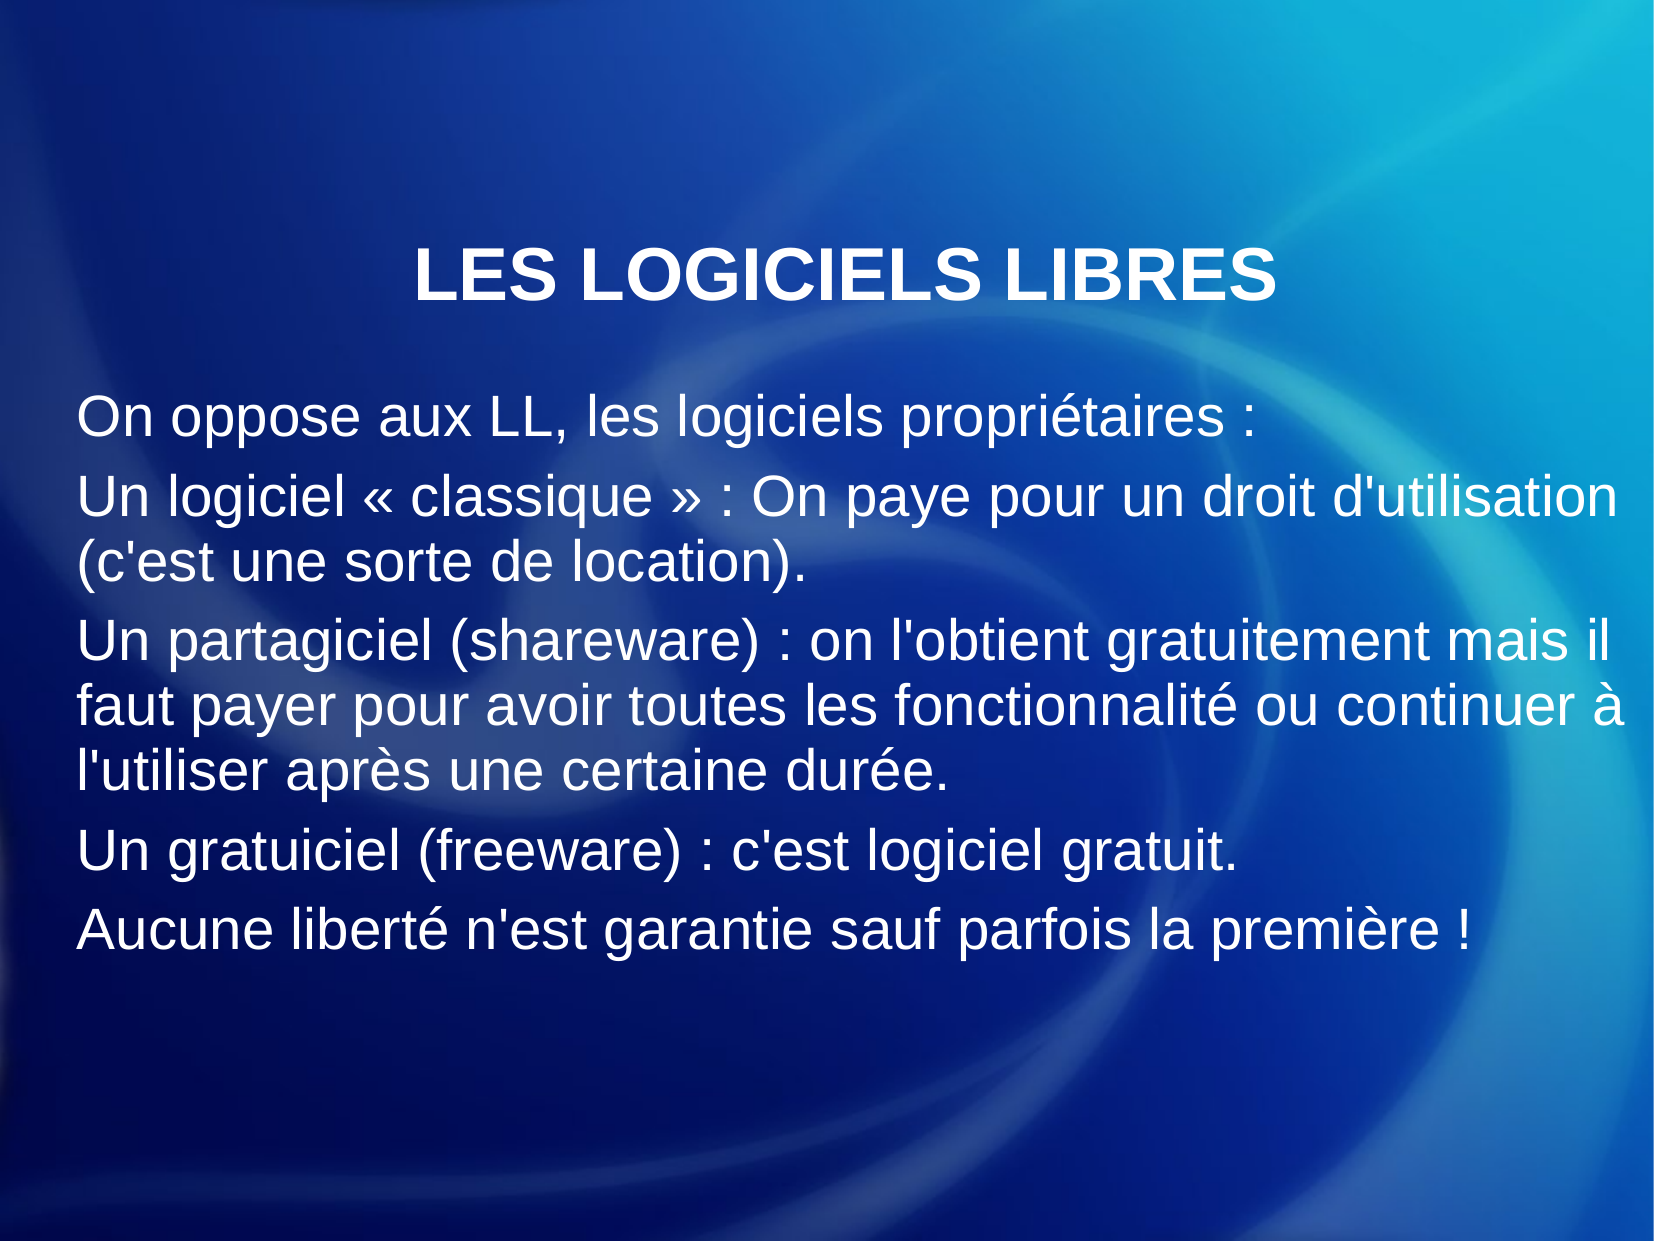

# LES LOGICIELS LIBRES
On oppose aux LL, les logiciels propriétaires :
Un logiciel « classique » : On paye pour un droit d'utilisation (c'est une sorte de location).
Un partagiciel (shareware) : on l'obtient gratuitement mais il faut payer pour avoir toutes les fonctionnalité ou continuer à l'utiliser après une certaine durée.
Un gratuiciel (freeware) : c'est logiciel gratuit.
Aucune liberté n'est garantie sauf parfois la première !